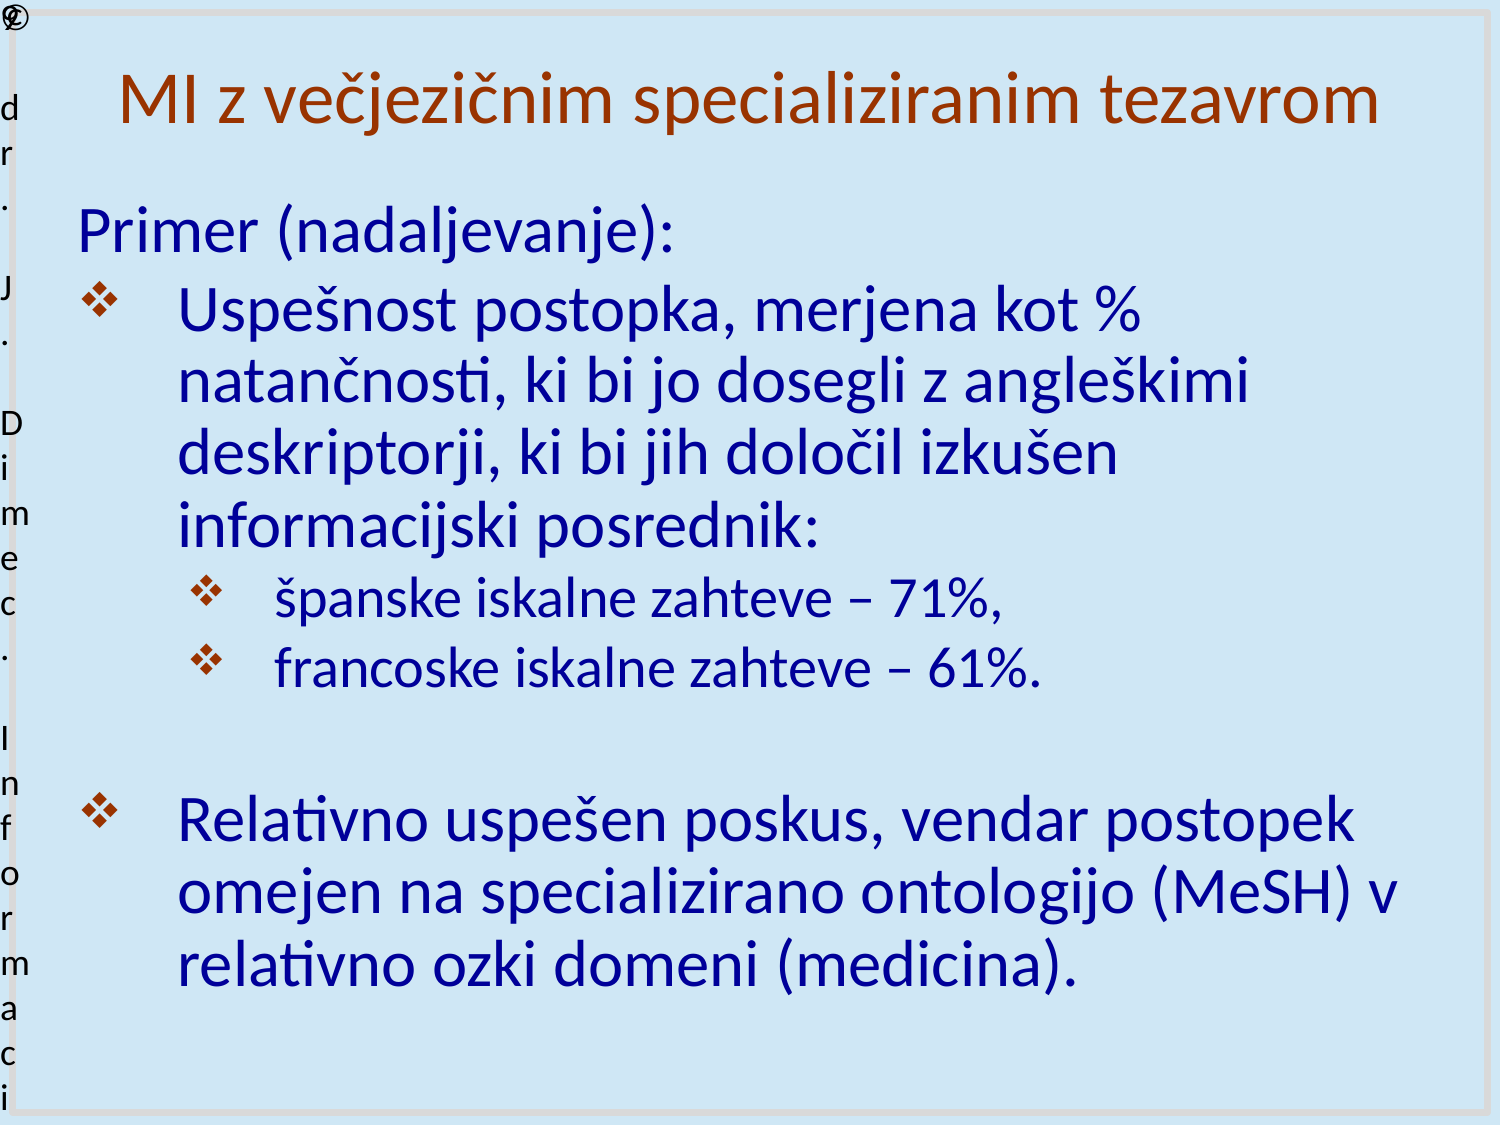

© dr. J. Dimec. Informacijski viri na internetu (2012 / 13). Večjezičnost Interneta in spletnih informacijskih virov. MI 2
# MI z večjezičnim specializiranim tezavrom
Primer (nadaljevanje):
Uspešnost postopka, merjena kot % natančnosti, ki bi jo dosegli z angleškimi deskriptorji, ki bi jih določil izkušen informacijski posrednik:
španske iskalne zahteve – 71%,
francoske iskalne zahteve – 61%.
Relativno uspešen poskus, vendar postopek omejen na specializirano ontologijo (MeSH) v relativno ozki domeni (medicina).